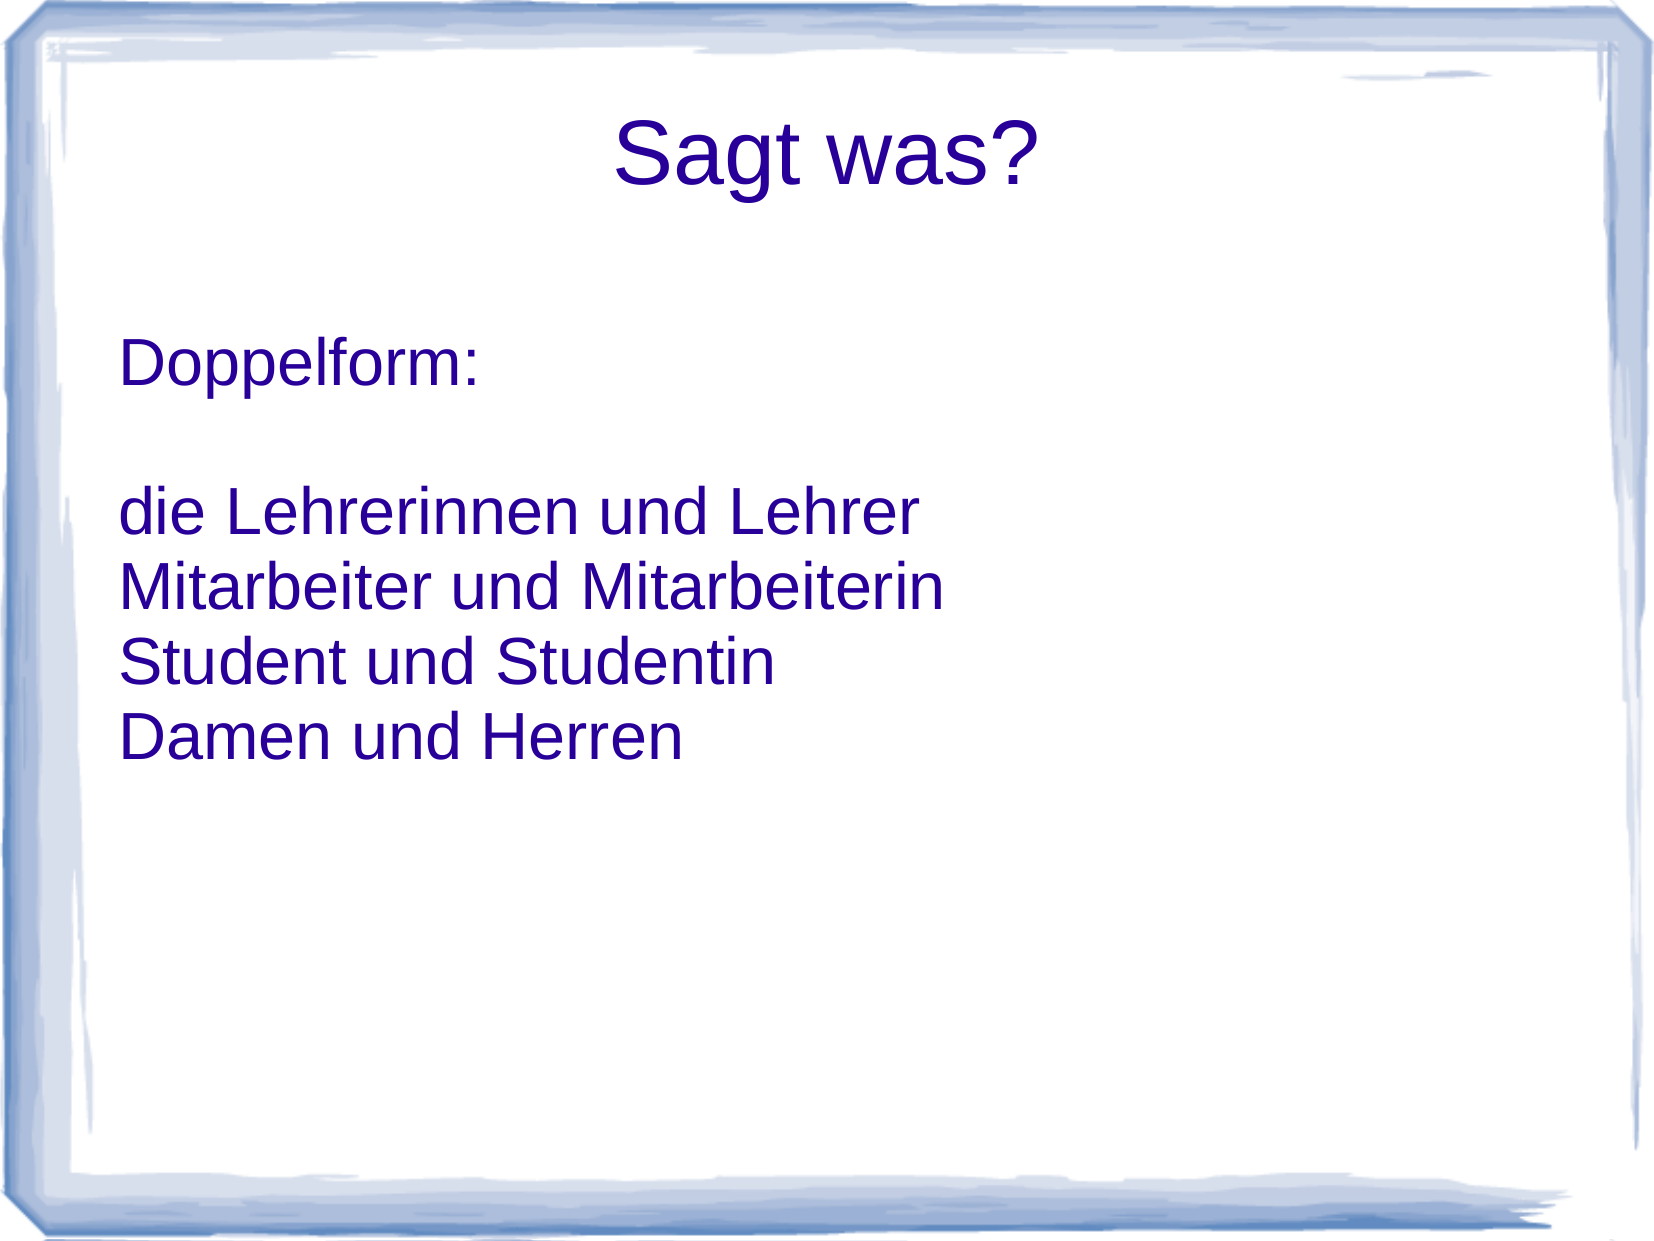

# Sagt was?
Doppelform:
die Lehrerinnen und Lehrer
Mitarbeiter und Mitarbeiterin
Student und Studentin
Damen und Herren